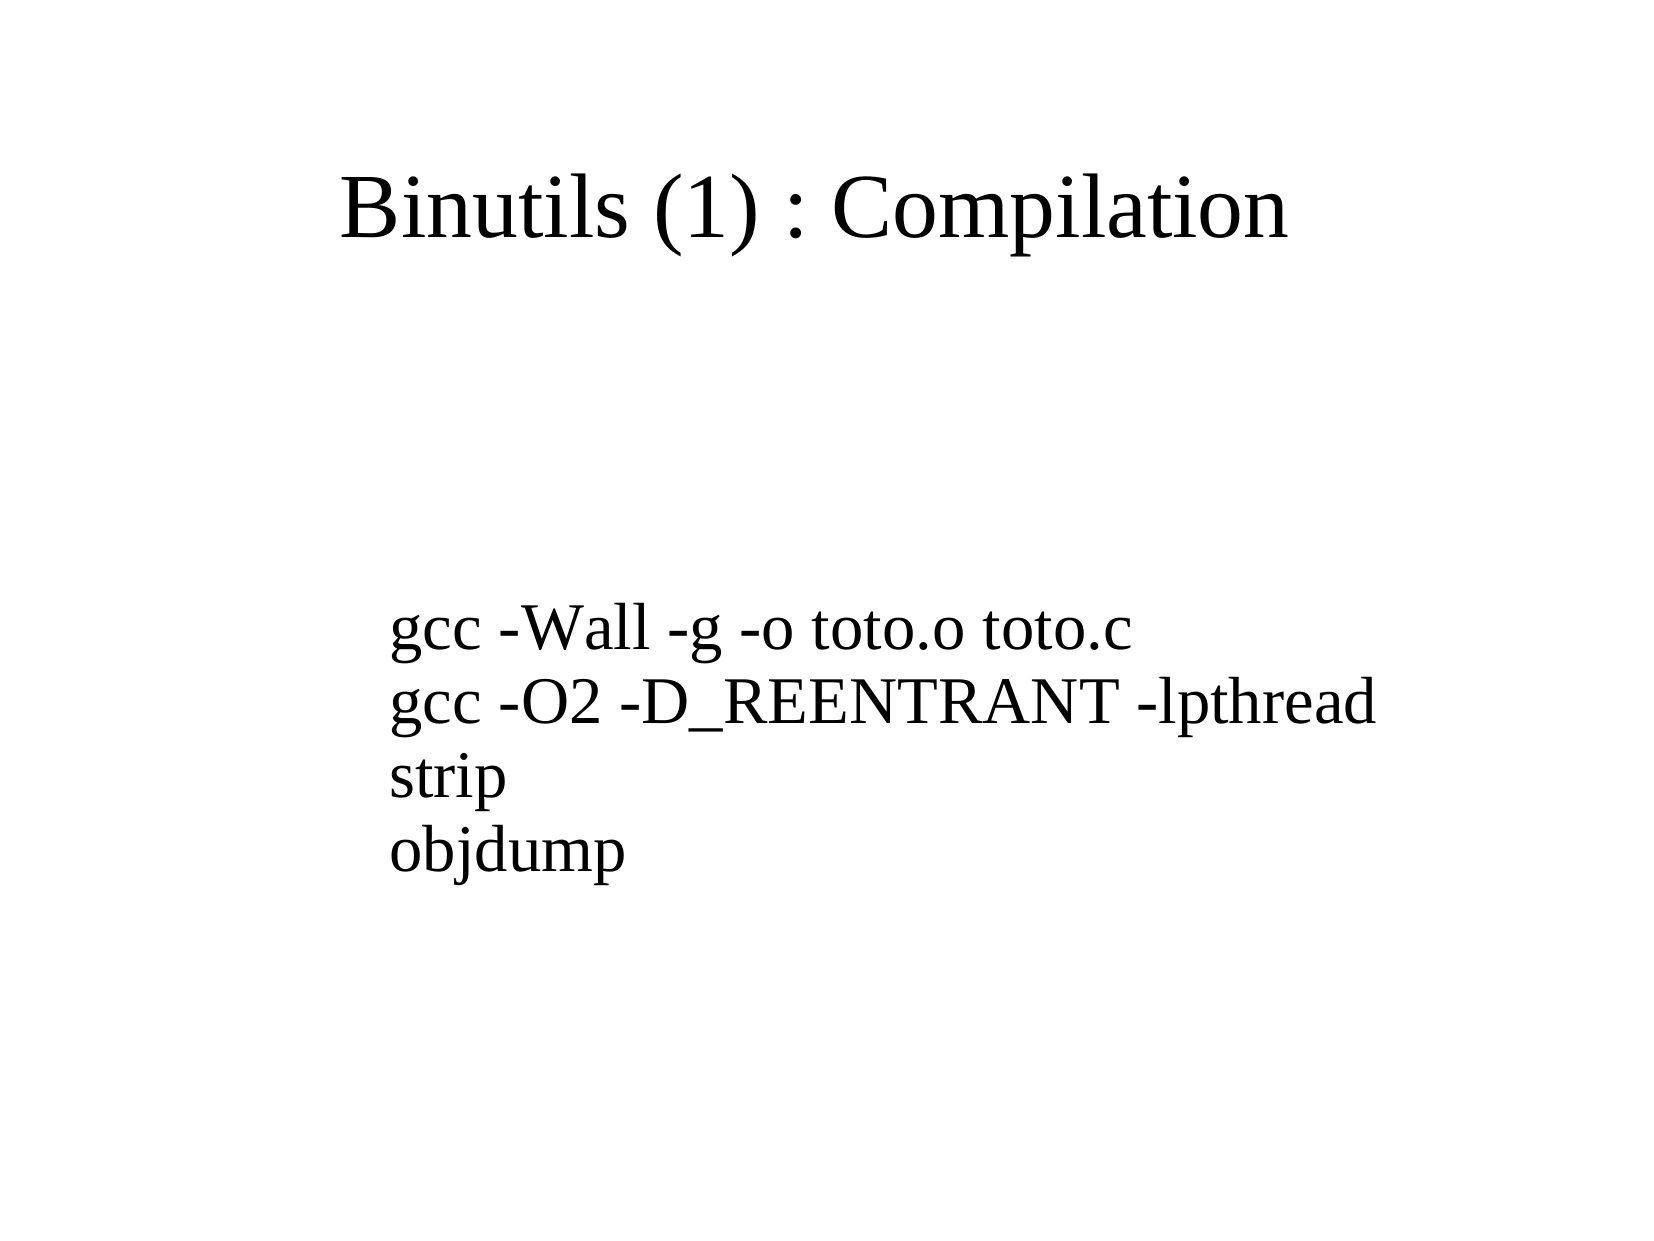

# Binutils (1) : Compilation
gcc -Wall -g -o toto.o toto.c
gcc -O2 -D_REENTRANT -lpthread
strip
objdump